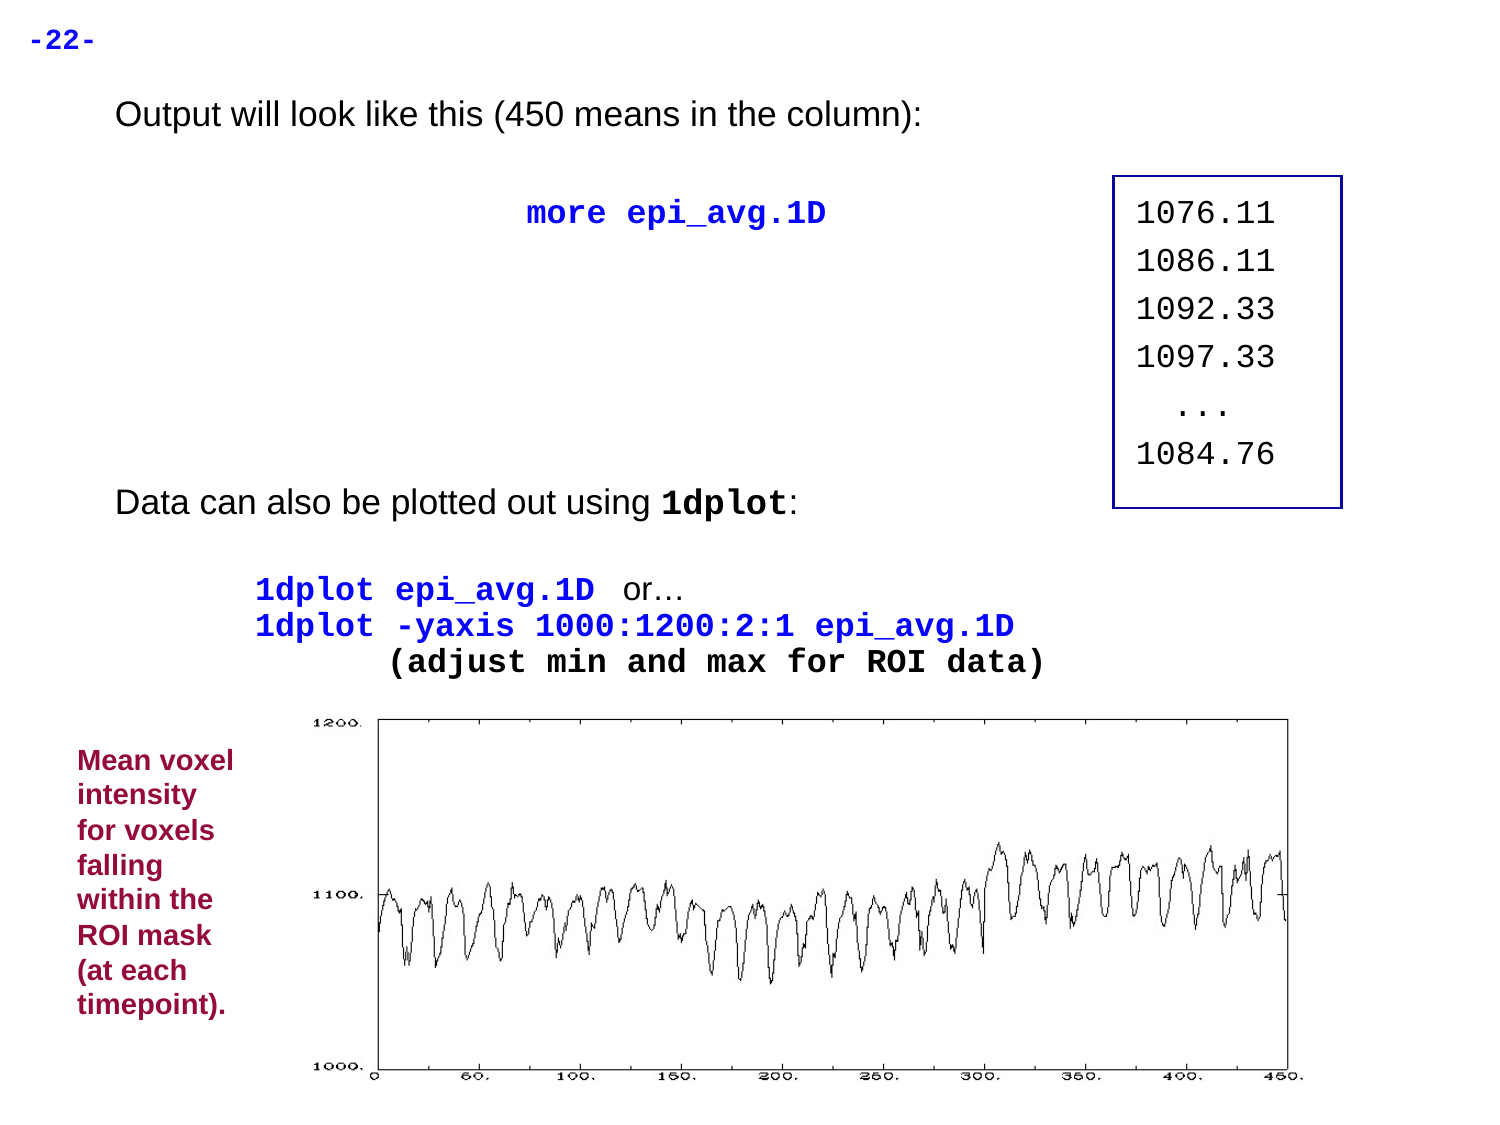

# Output will look like this (450 means in the column):
			more epi_avg.1D 		 1076.11
							 1086.11
							 1092.33
							 1097.33
			 				 ...
							 1084.76
Data can also be plotted out using 1dplot:
	1dplot epi_avg.1D or…
	1dplot -yaxis 1000:1200:2:1 epi_avg.1D
 (adjust min and max for ROI data)
Mean voxel intensity for voxels falling within the ROI mask (at each timepoint).